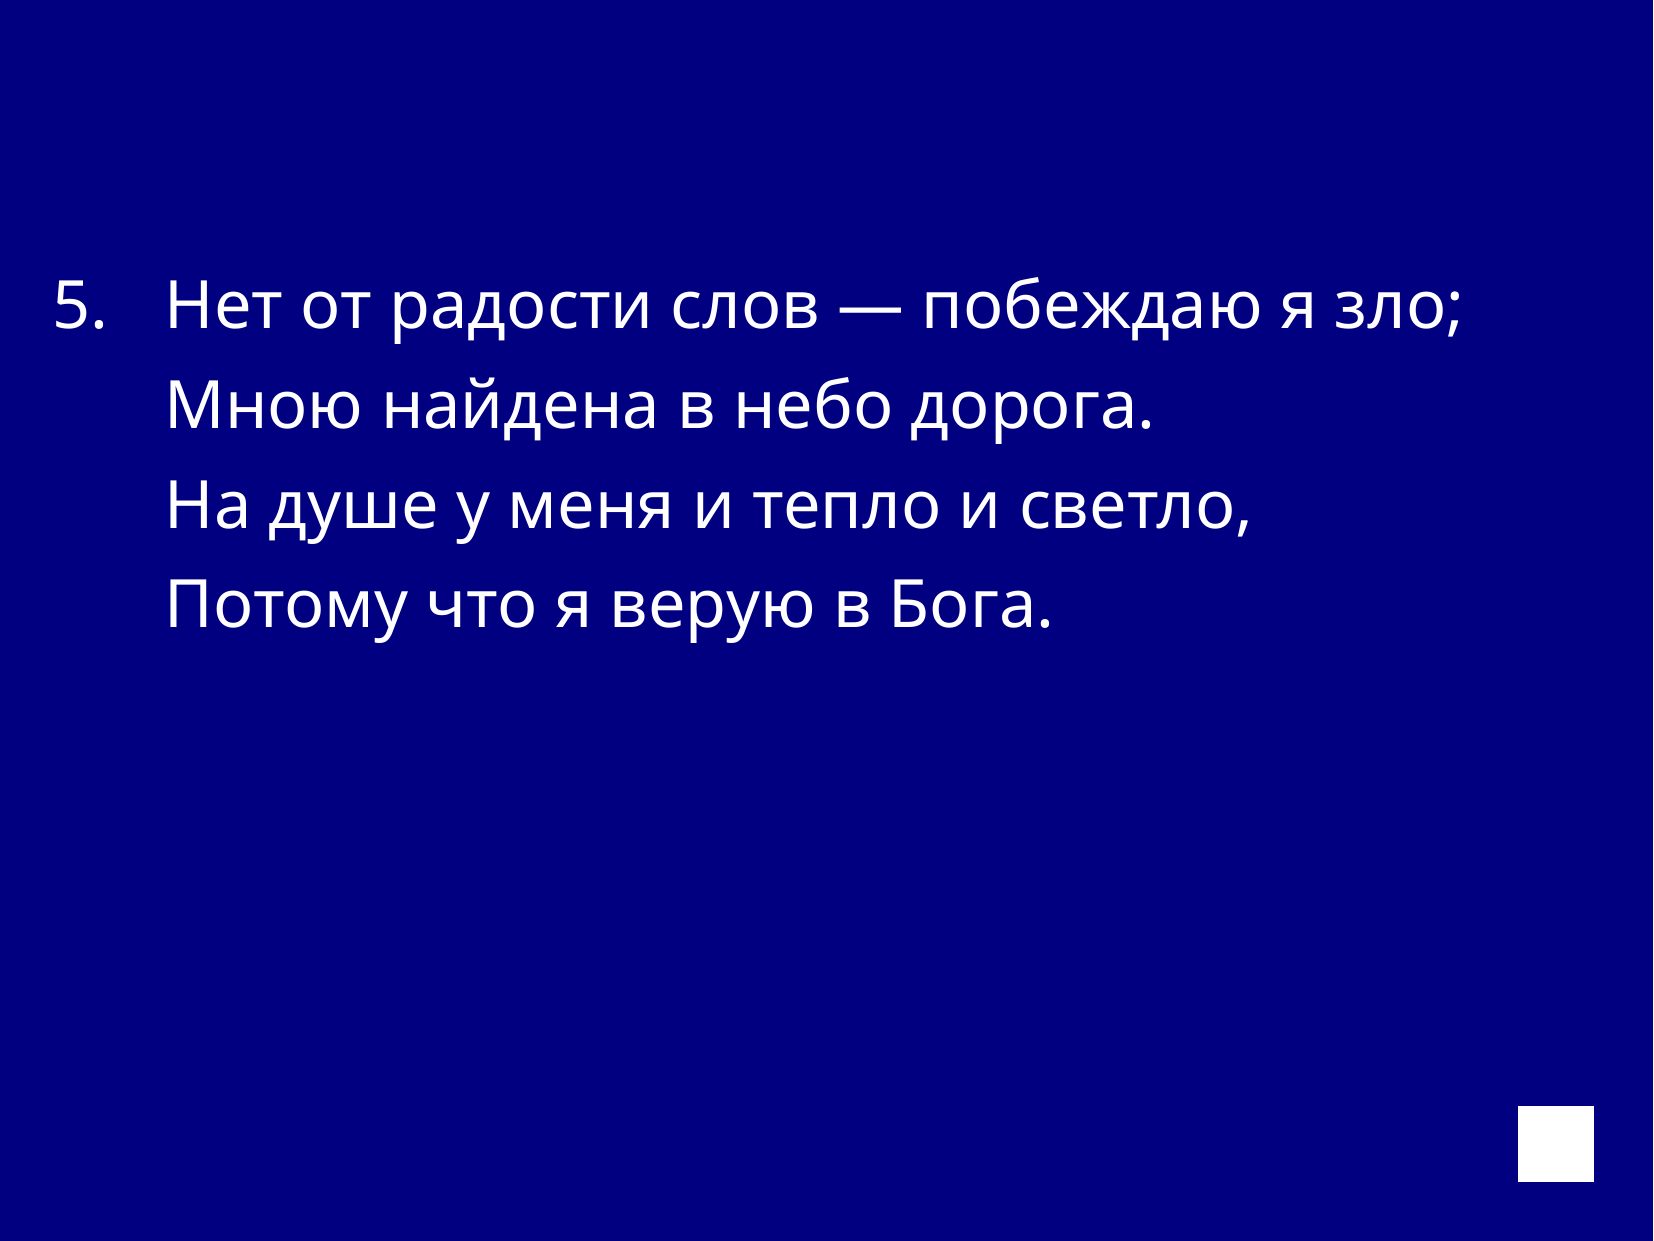

5.	Нет от радости слов — побеждаю я зло;
	Мною найдена в небо дорога.
	На душе у меня и тепло и светло,
	Потому что я верую в Бога.